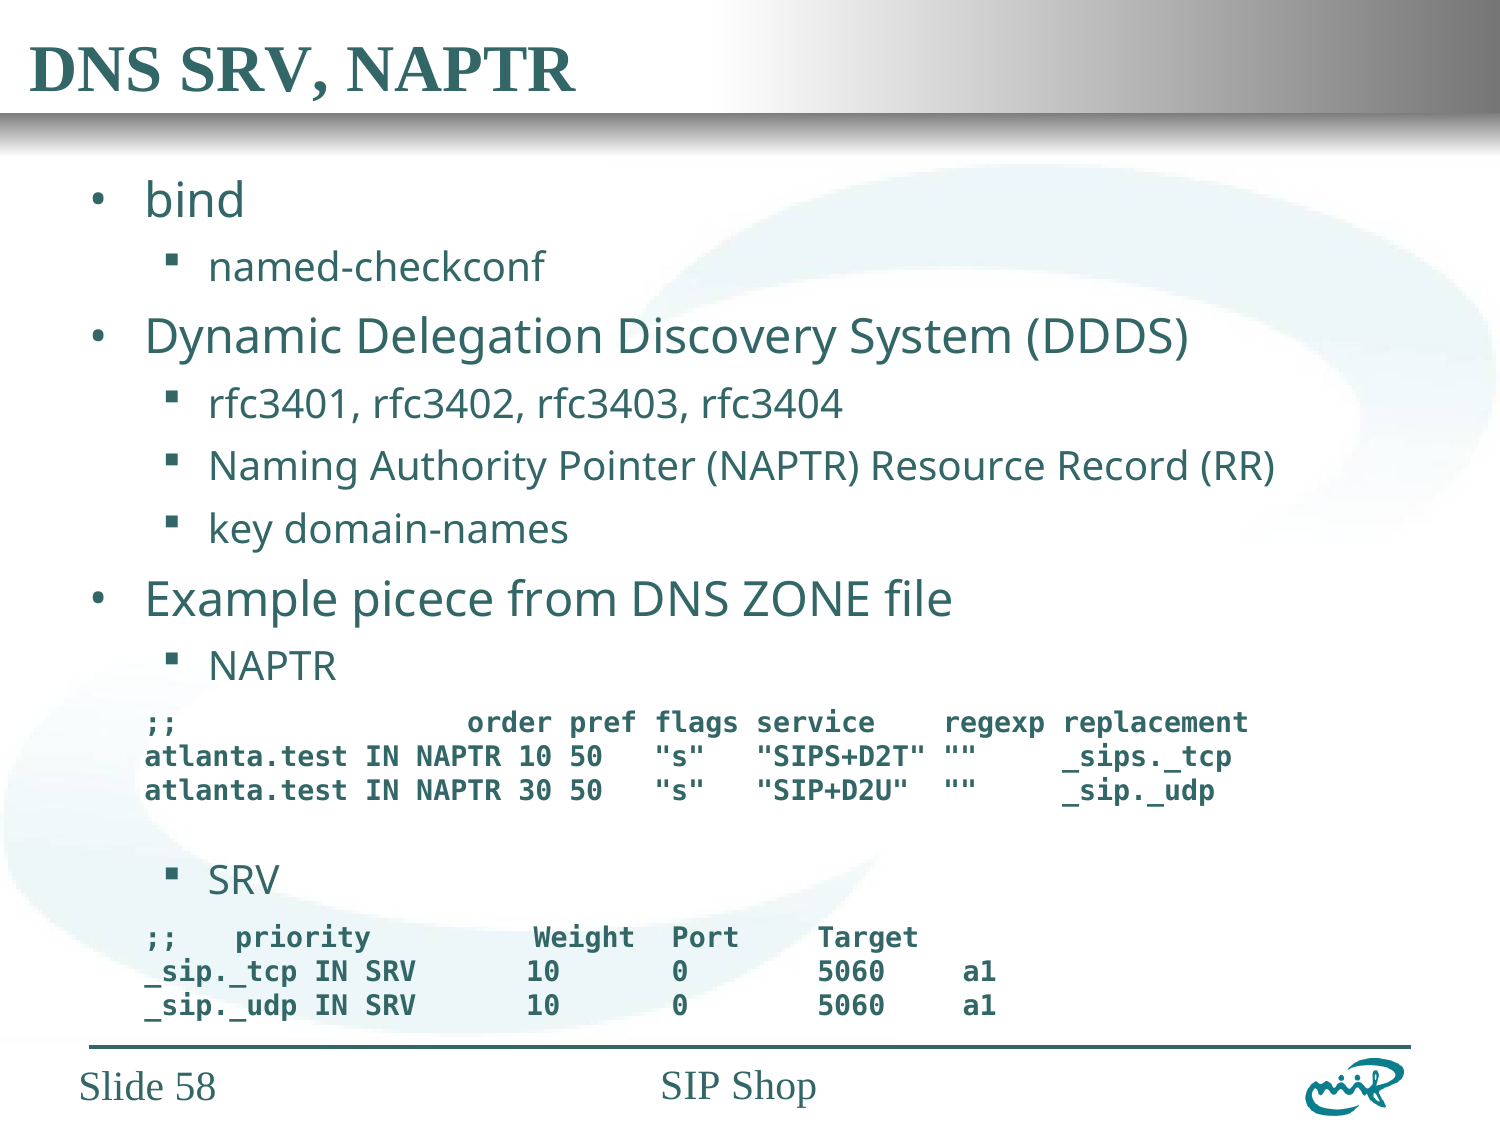

# DNS SRV, NAPTR
bind
named-checkconf
Dynamic Delegation Discovery System (DDDS)
rfc3401, rfc3402, rfc3403, rfc3404
Naming Authority Pointer (NAPTR) Resource Record (RR)
key domain-names
Example picece from DNS ZONE file
NAPTR
;; order pref flags service regexp replacement
atlanta.test IN NAPTR 10 50 "s" "SIPS+D2T" "" _sips._tcp
atlanta.test IN NAPTR 30 50 "s" "SIP+D2U" "" _sip._udp
SRV
;;			priority	 Weight	Port	Target
_sip._tcp IN SRV	10		0 	5060	a1
_sip._udp IN SRV	10		0 	5060	a1
58